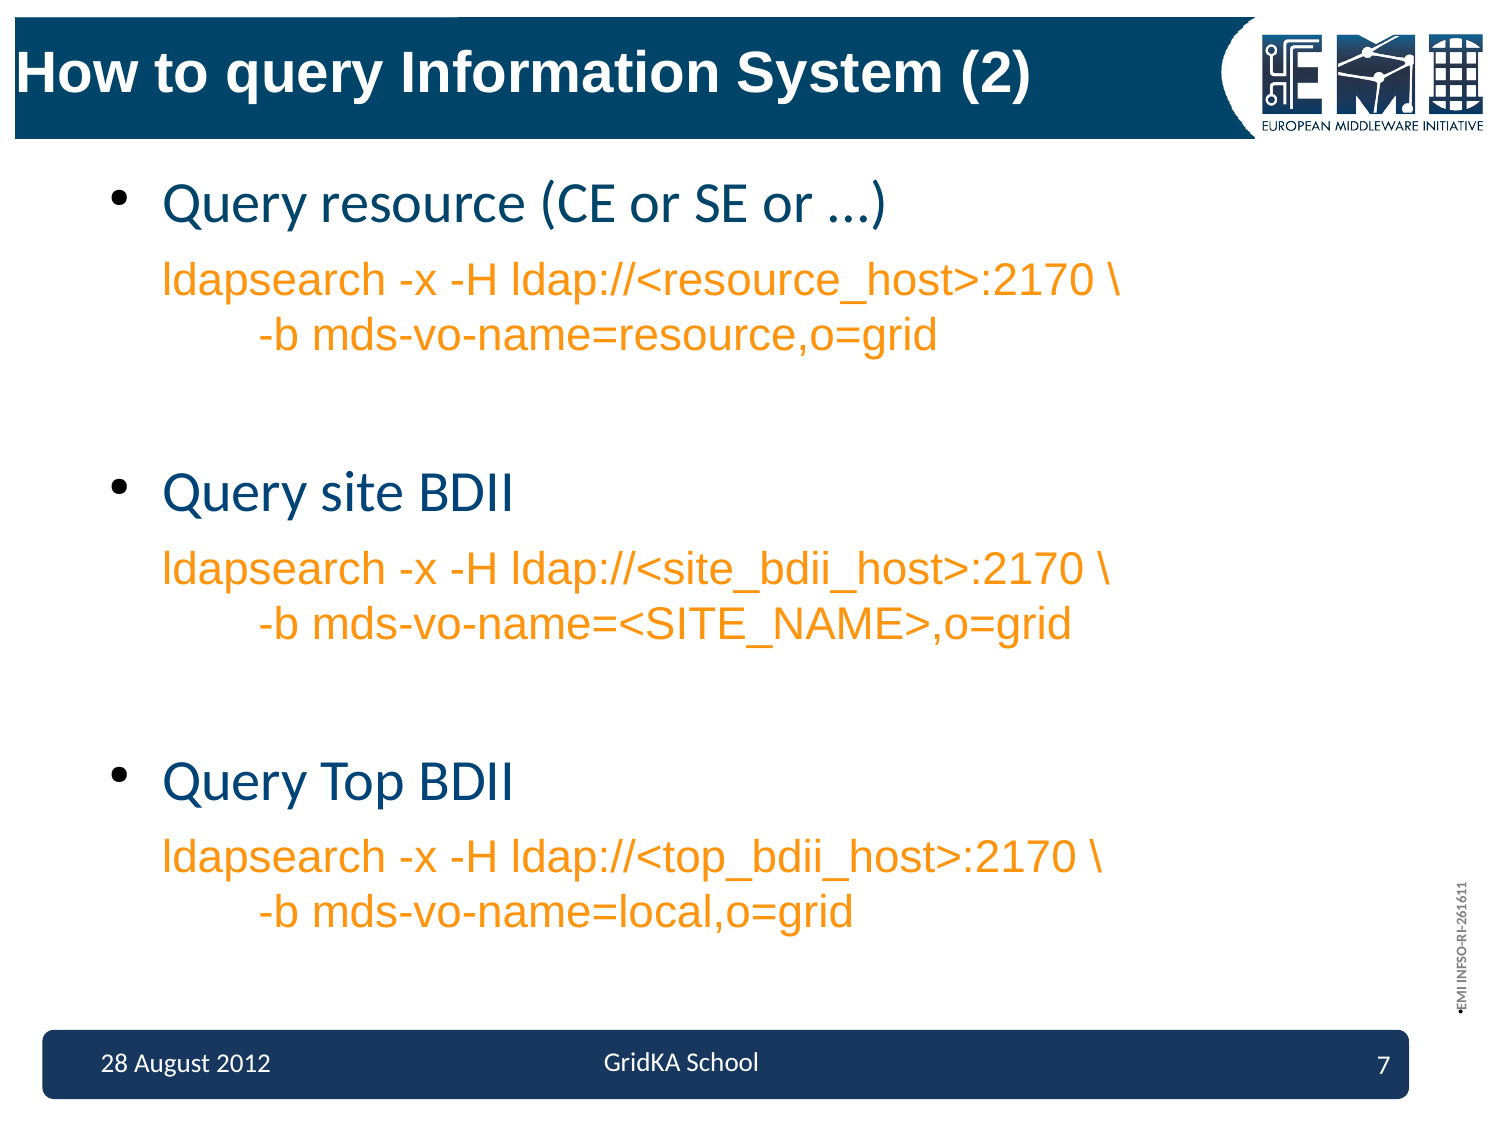

How to query Information System (2)
# Query resource (CE or SE or ...)
ldapsearch -x -H ldap://<resource_host>:2170 \
 -b mds-vo-name=resource,o=grid
Query site BDII
ldapsearch -x -H ldap://<site_bdii_host>:2170 \
 -b mds-vo-name=<SITE_NAME>,o=grid
Query Top BDII
ldapsearch -x -H ldap://<top_bdii_host>:2170 \
 -b mds-vo-name=local,o=grid
GridKA School
7